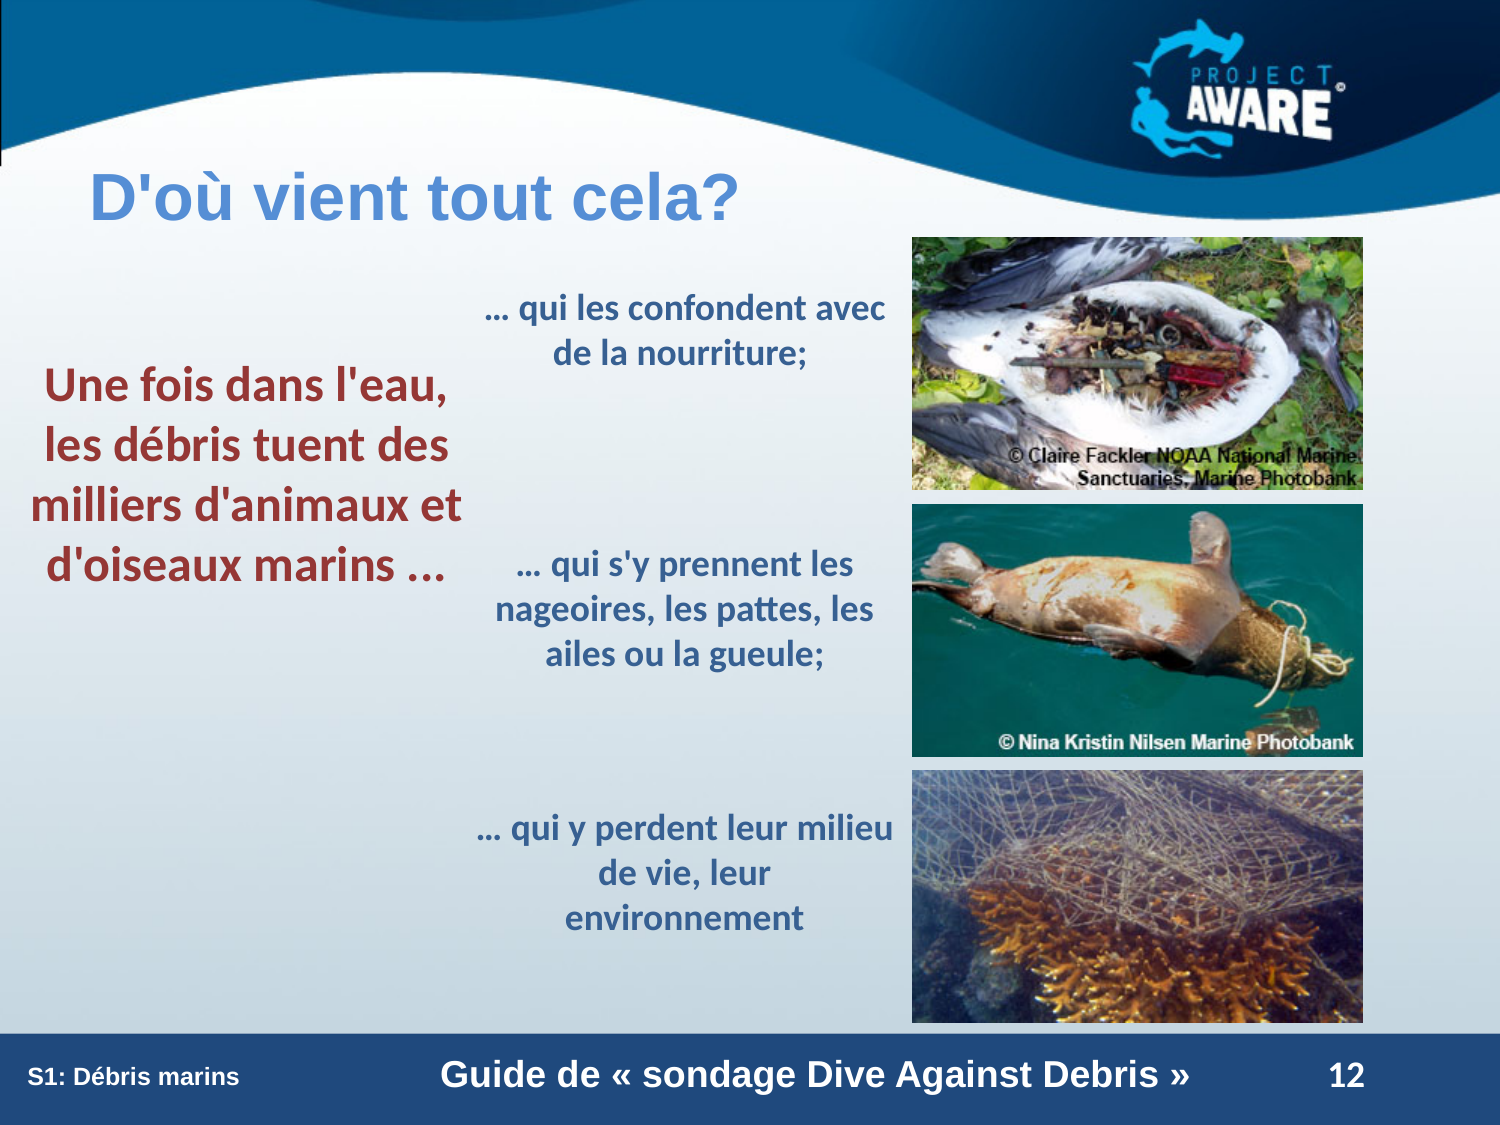

D'où vient tout cela?
… qui les confondent avec de la nourriture;
Une fois dans l'eau, les débris tuent des milliers d'animaux et d'oiseaux marins ...
… qui s'y prennent les nageoires, les pattes, les ailes ou la gueule;
… qui y perdent leur milieu de vie, leur environnement
Guide de « sondage Dive Against Debris »
S1: Débris marins